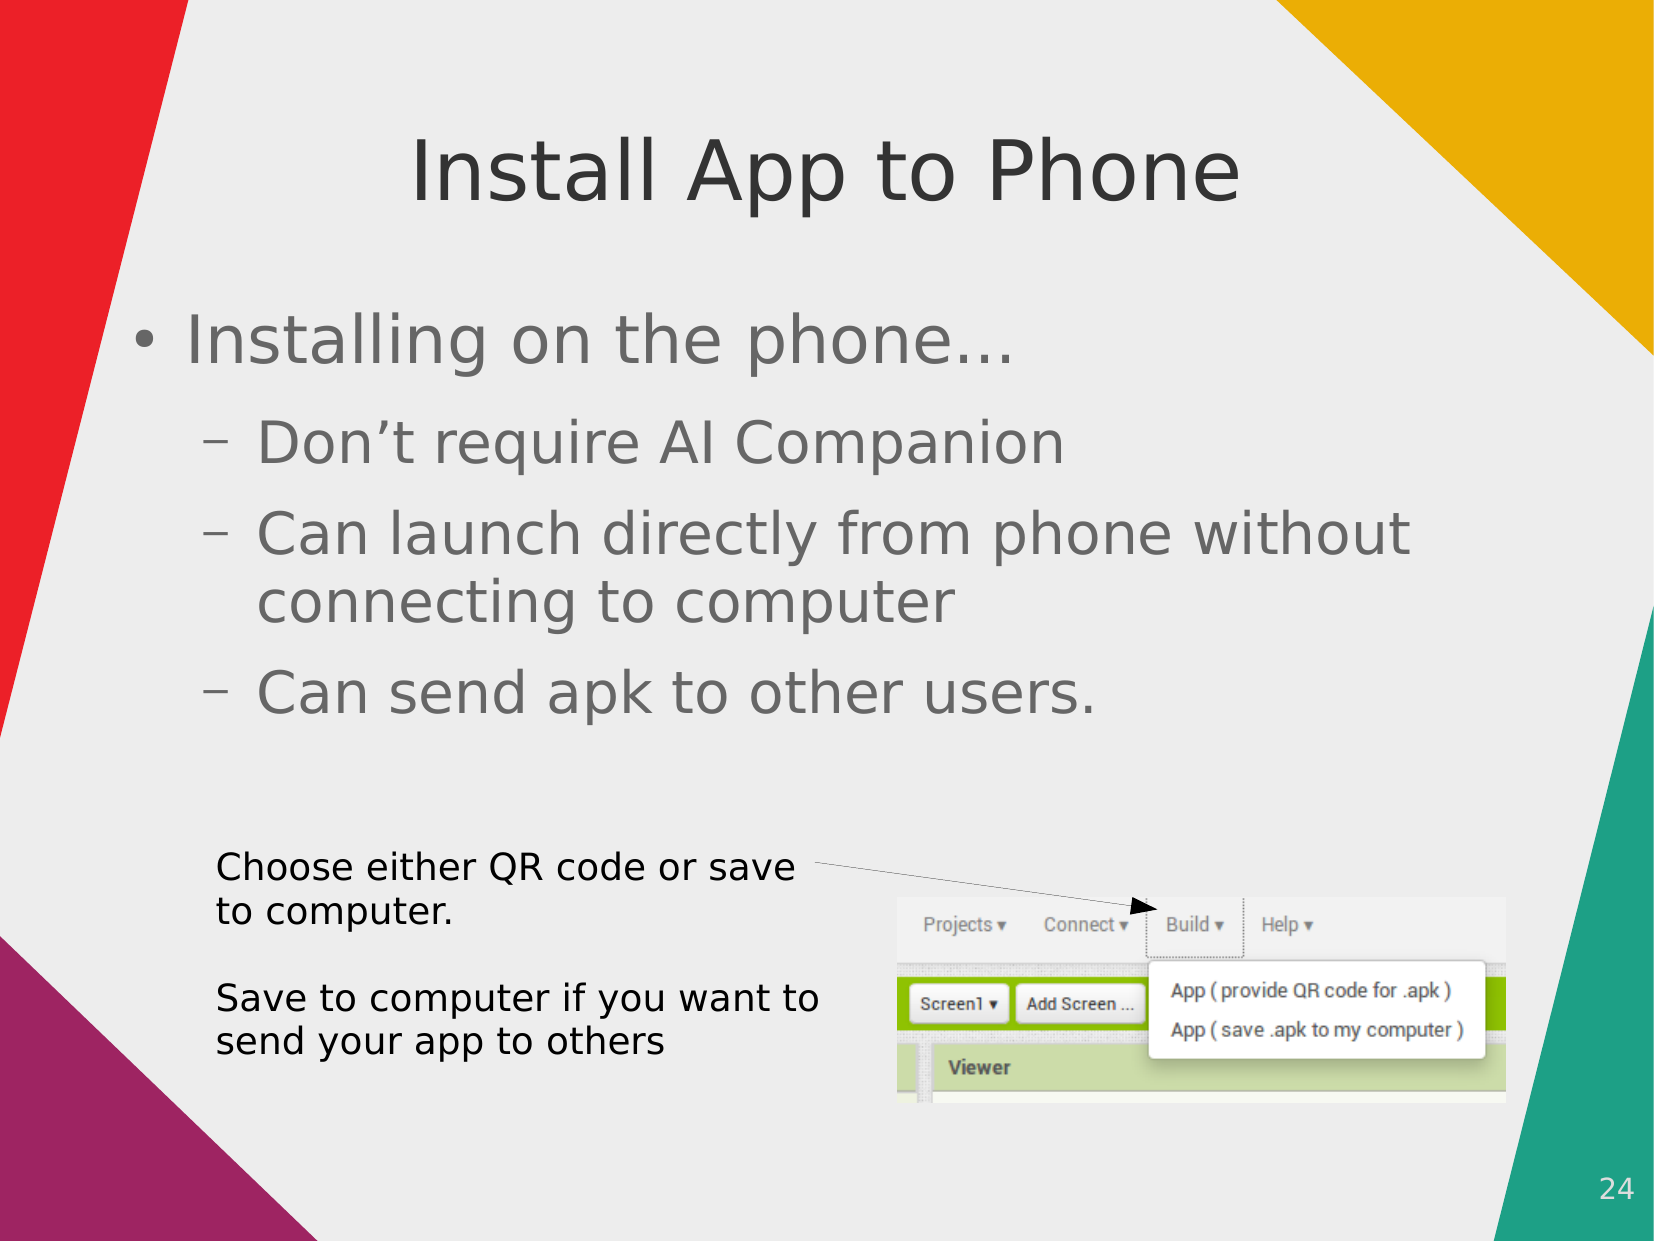

# Install App to Phone
Installing on the phone...
Don’t require AI Companion
Can launch directly from phone without connecting to computer
Can send apk to other users.
Choose either QR code or save to computer.
Save to computer if you want to send your app to others
24